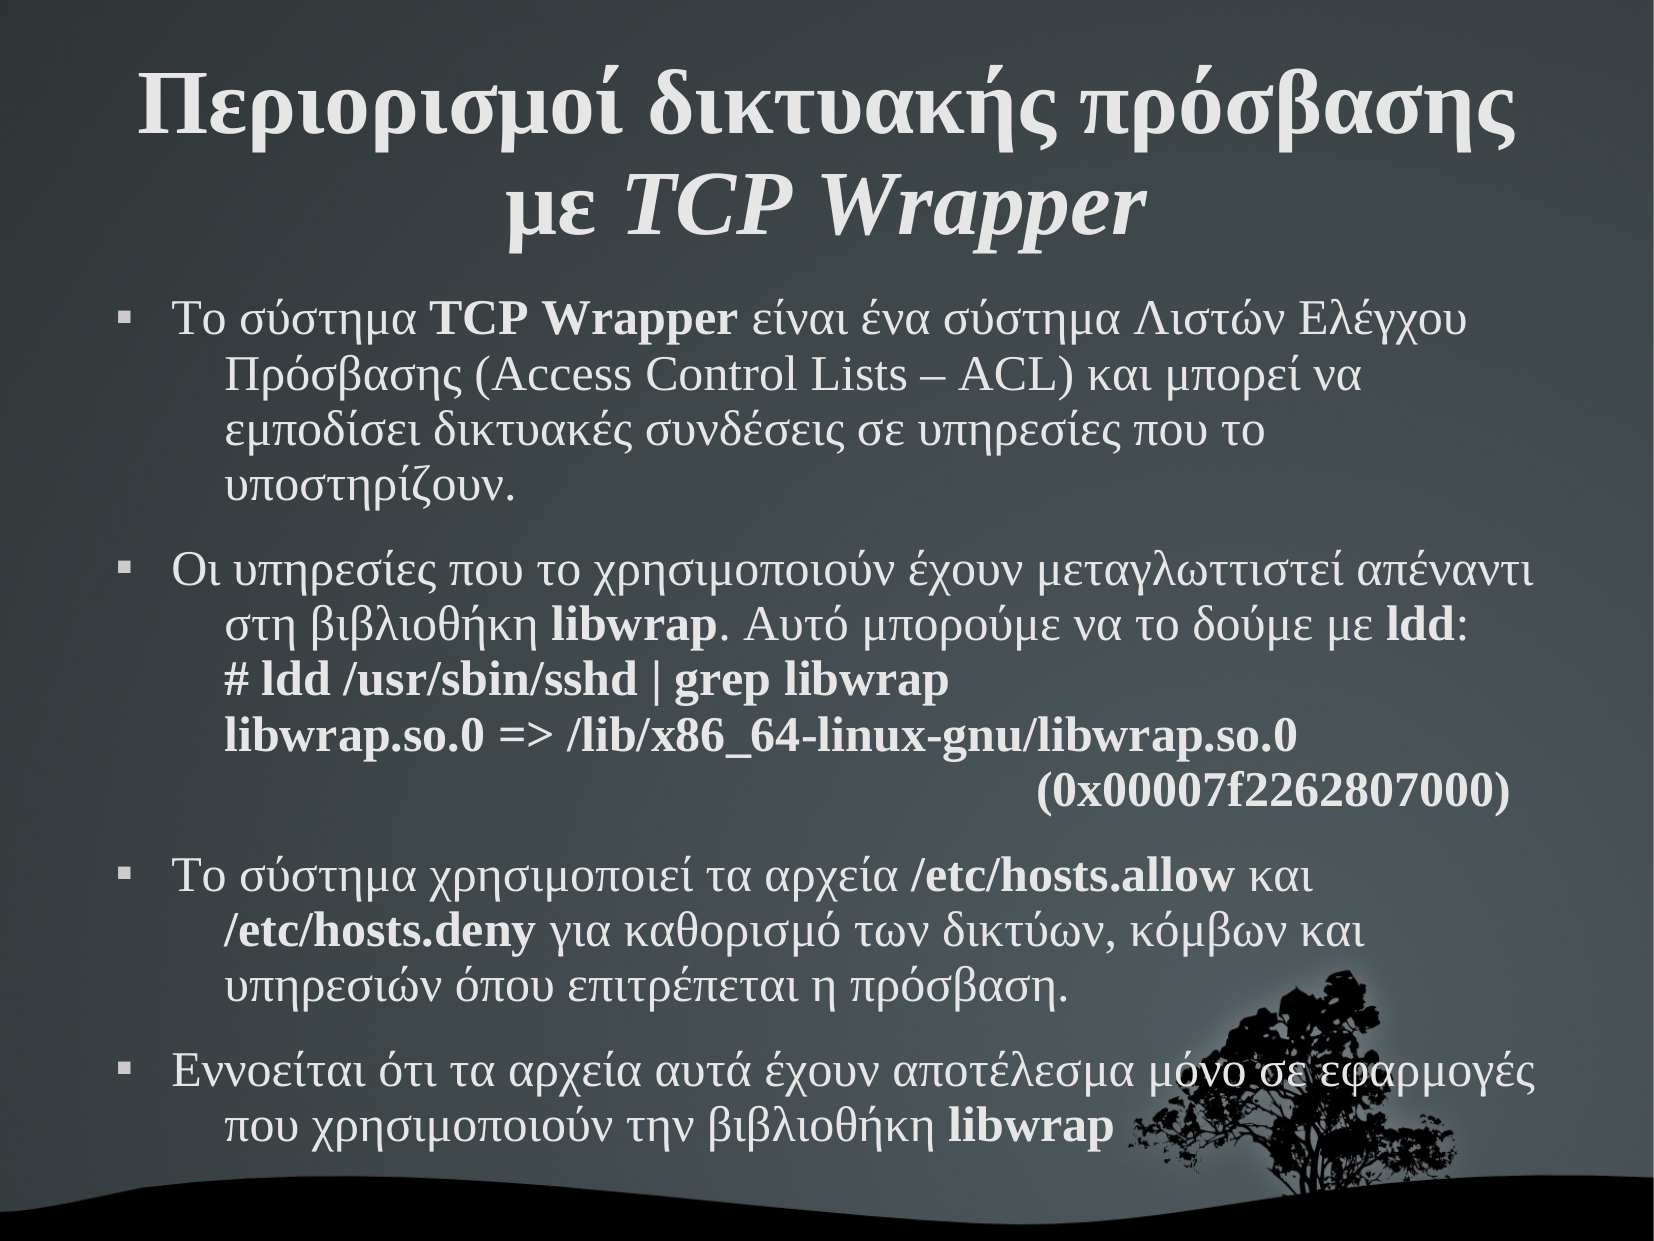

# Περιορισμοί δικτυακής πρόσβασης με TCP Wrapper
Το σύστημα TCP Wrapper είναι ένα σύστημα Λιστών Ελέγχου Πρόσβασης (Access Control Lists – ACL) και μπορεί να εμποδίσει δικτυακές συνδέσεις σε υπηρεσίες που το υποστηρίζουν.
Οι υπηρεσίες που το χρησιμοποιούν έχουν μεταγλωττιστεί απέναντι στη βιβλιοθήκη libwrap. Αυτό μπορούμε να το δούμε με ldd:
# ldd /usr/sbin/sshd | grep libwrap
libwrap.so.0 => /lib/x86_64-linux-gnu/libwrap.so.0 															(0x00007f2262807000)
Το σύστημα χρησιμοποιεί τα αρχεία /etc/hosts.allow και /etc/hosts.deny για καθορισμό των δικτύων, κόμβων και υπηρεσιών όπου επιτρέπεται η πρόσβαση.
Εννοείται ότι τα αρχεία αυτά έχουν αποτέλεσμα μόνο σε εφαρμογές που χρησιμοποιούν την βιβλιοθήκη libwrap